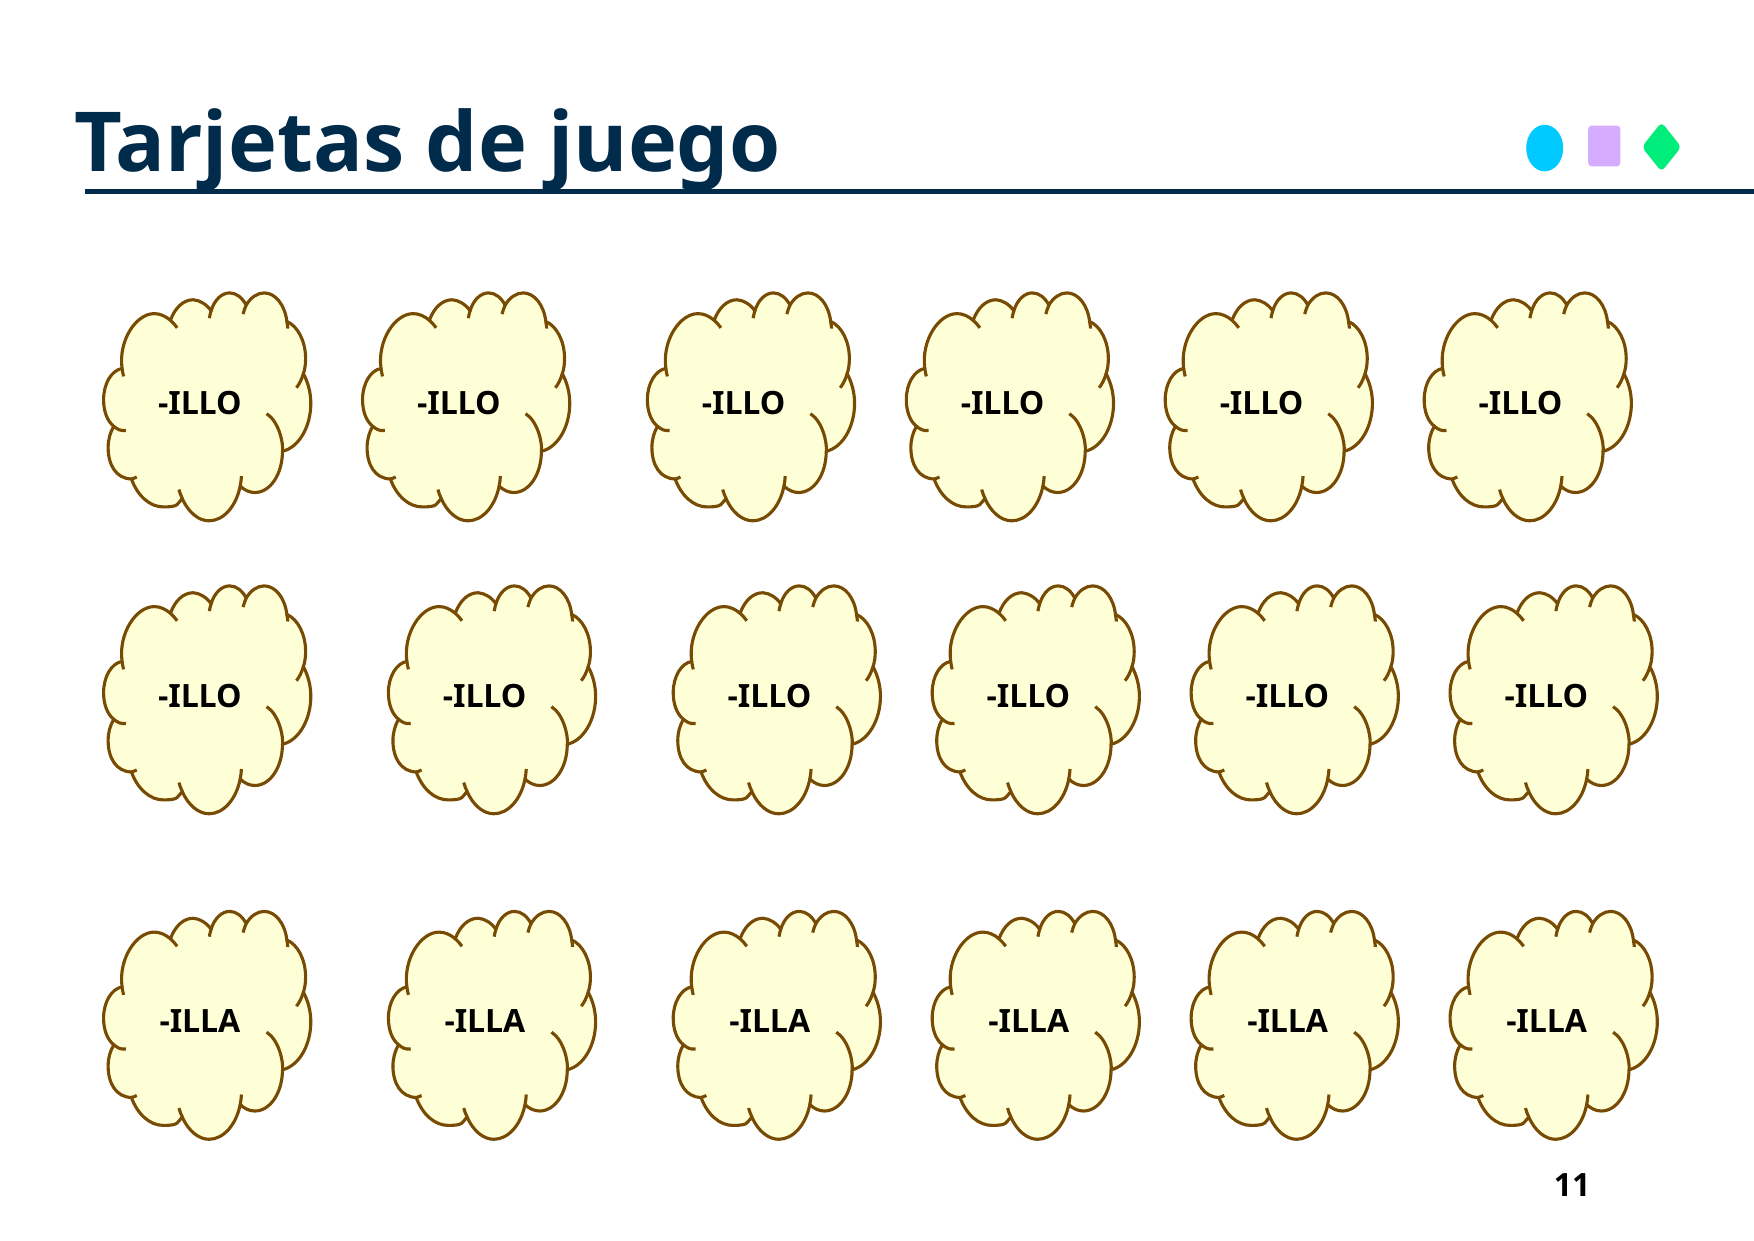

# Tarjetas de juego
-ILLO
-ILLO
-ILLO
-ILLO
-ILLO
-ILLO
-ILLO
-ILLO
-ILLO
-ILLO
-ILLO
-ILLO
-ILLA
-ILLA
-ILLA
-ILLA
-ILLA
-ILLA